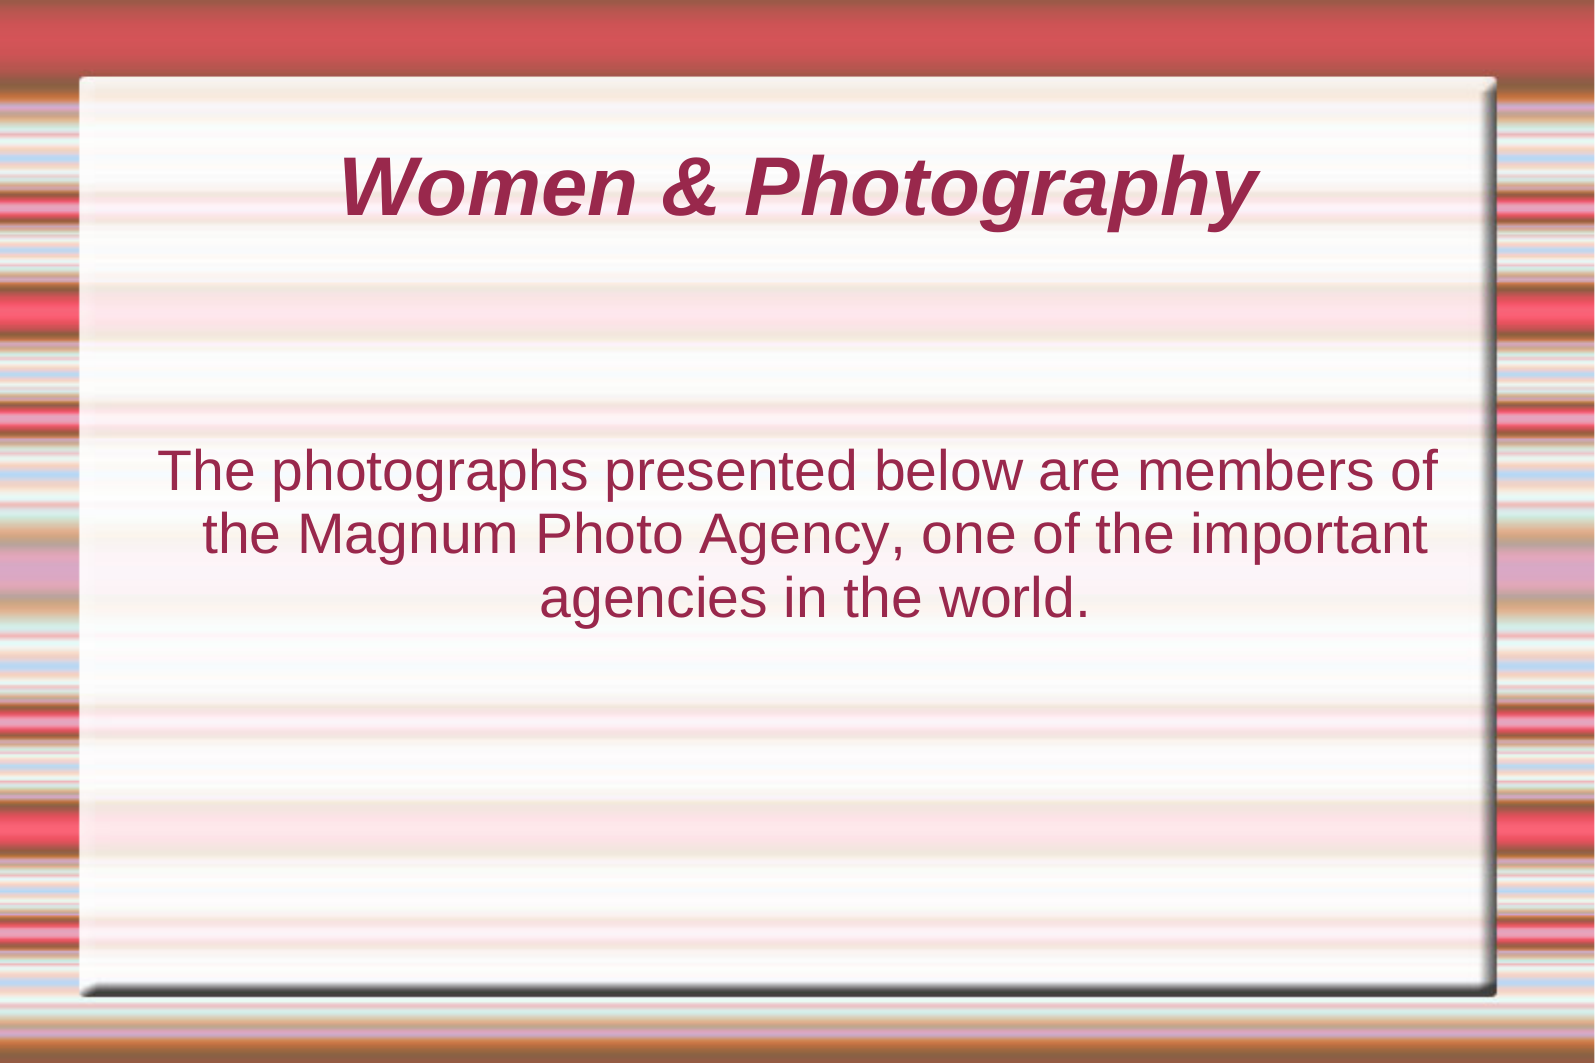

# Women & Photography
The photographs presented below are members of the Magnum Photo Agency, one of the important agencies in the world.